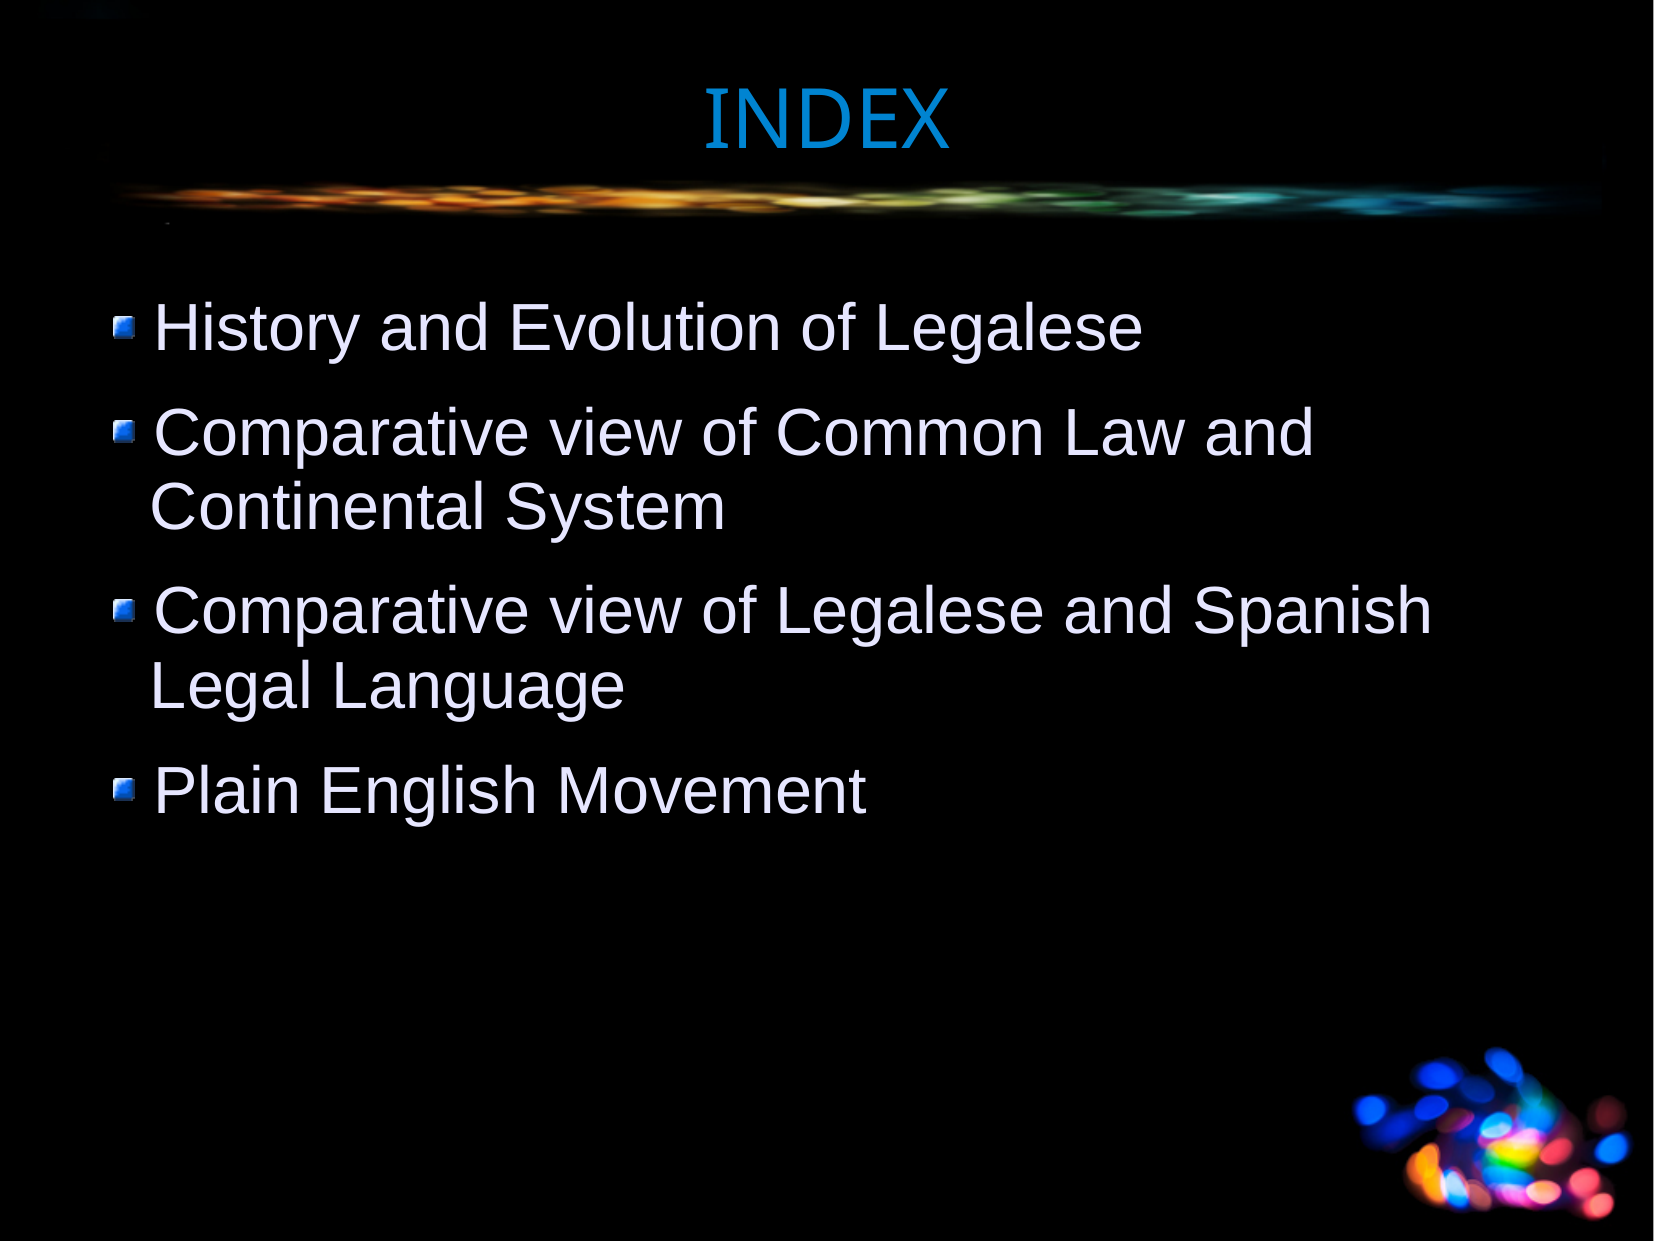

# INDEX
 History and Evolution of Legalese
 Comparative view of Common Law and Continental System
 Comparative view of Legalese and Spanish Legal Language
 Plain English Movement